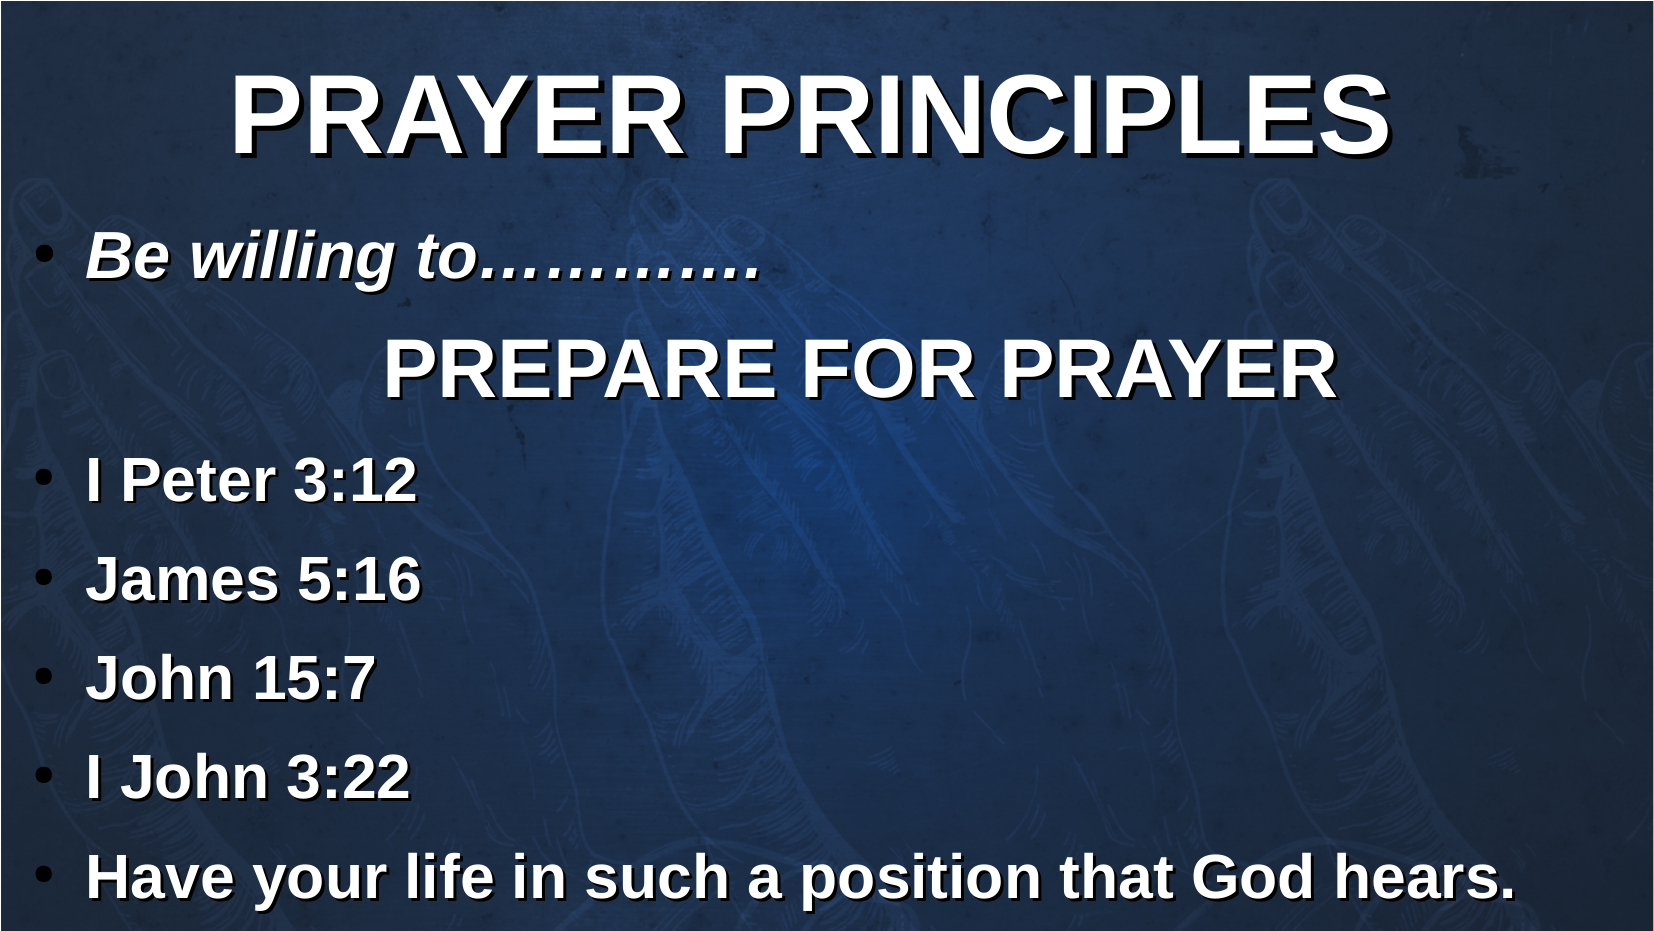

# PRAYER PRINCIPLES
Be willing to………….
PREPARE FOR PRAYER
I Peter 3:12
James 5:16
John 15:7
I John 3:22
Have your life in such a position that God hears.